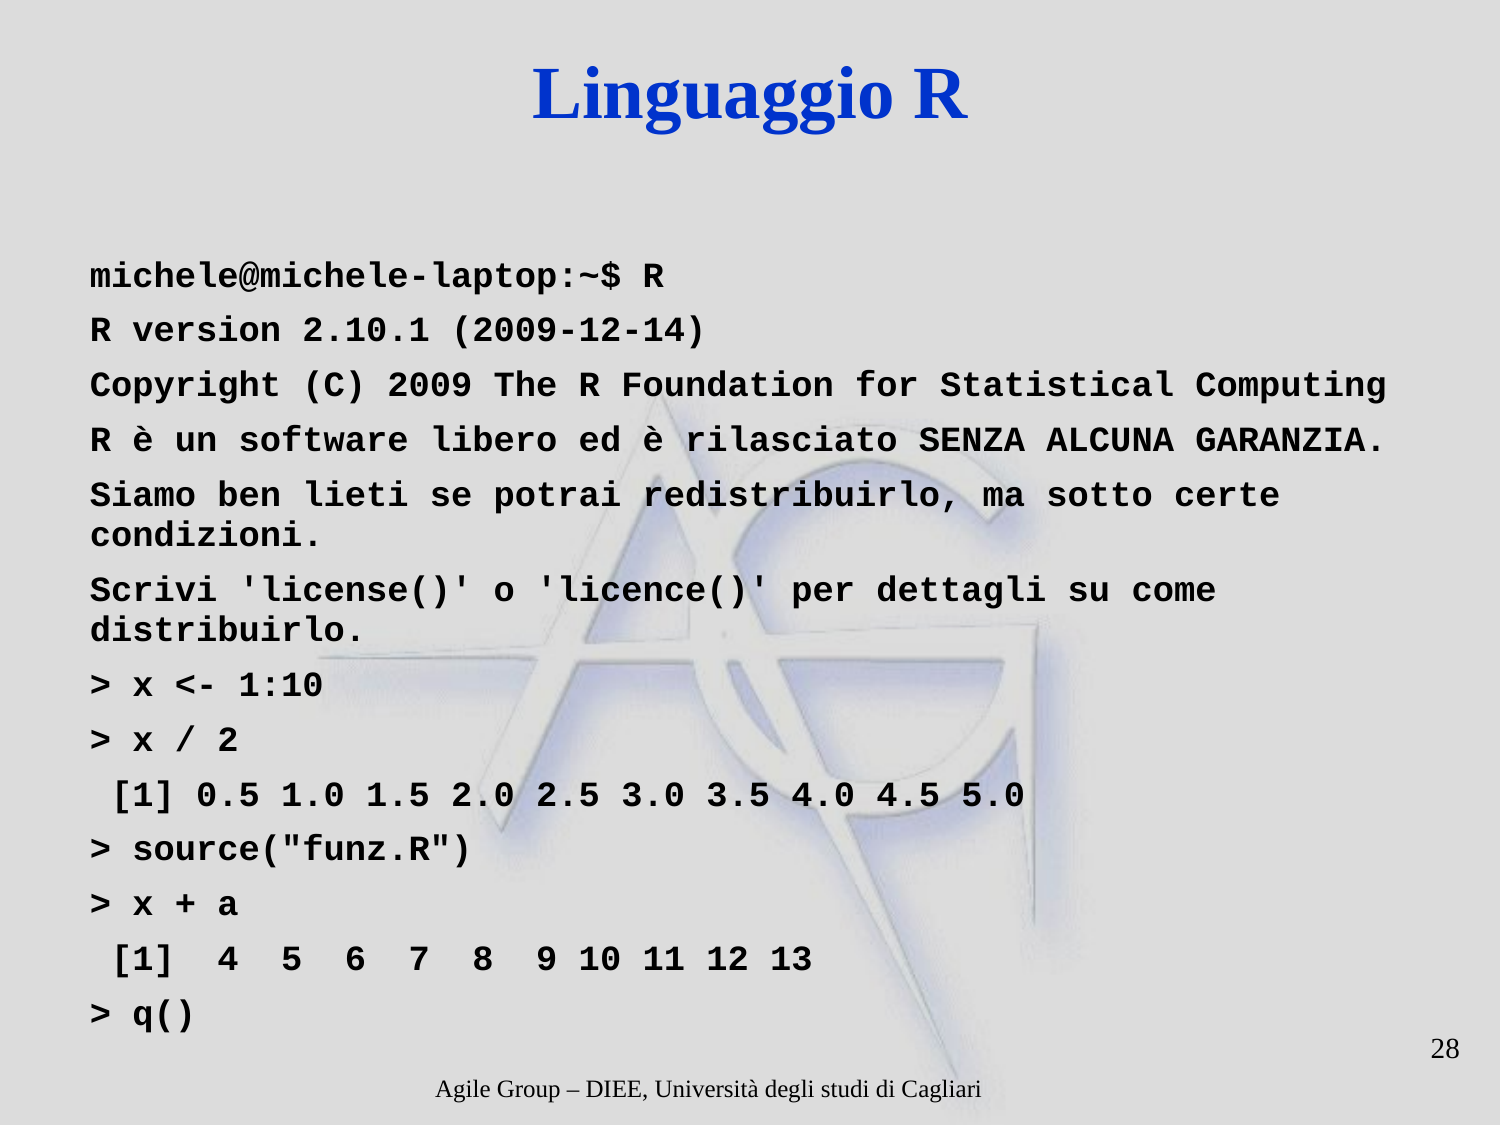

# Linguaggio R
michele@michele-laptop:~$ R
R version 2.10.1 (2009-12-14)
Copyright (C) 2009 The R Foundation for Statistical Computing
R è un software libero ed è rilasciato SENZA ALCUNA GARANZIA.
Siamo ben lieti se potrai redistribuirlo, ma sotto certe condizioni.
Scrivi 'license()' o 'licence()' per dettagli su come distribuirlo.
> x <- 1:10
> x / 2
 [1] 0.5 1.0 1.5 2.0 2.5 3.0 3.5 4.0 4.5 5.0
> source("funz.R")
> x + a
 [1] 4 5 6 7 8 9 10 11 12 13
> q()
28